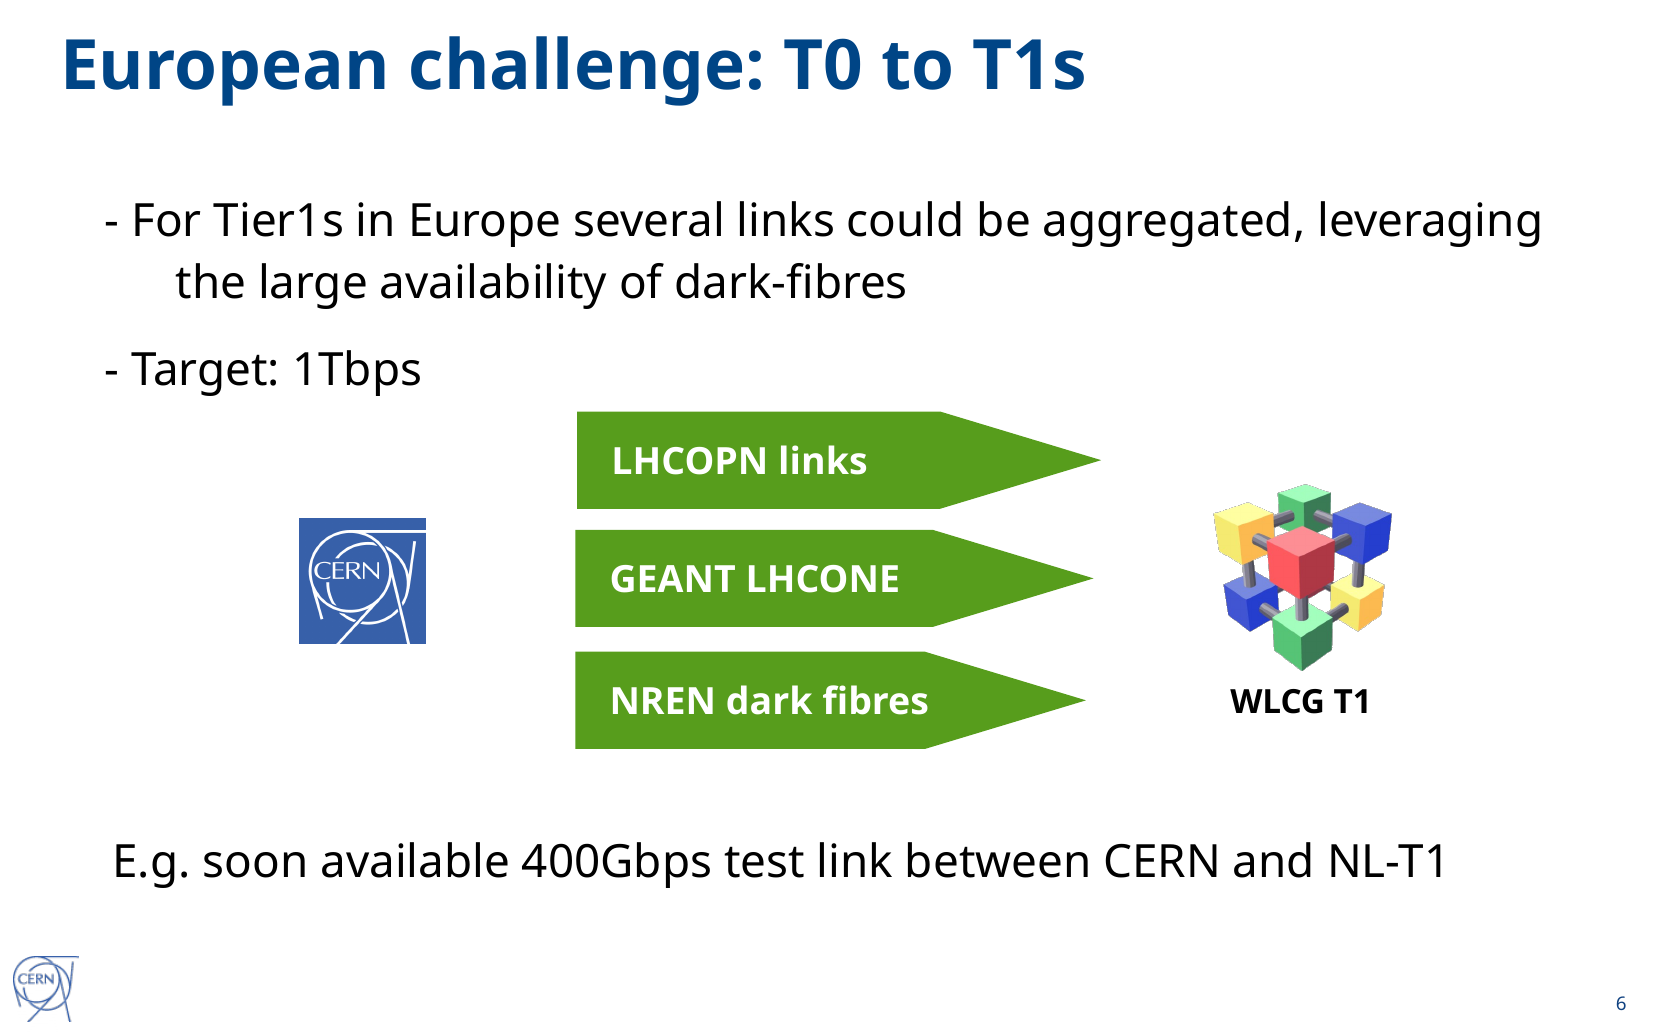

# European challenge: T0 to T1s
- For Tier1s in Europe several links could be aggregated, leveraging the large availability of dark-fibres
- Target: 1Tbps
 LHCOPN links
 GEANT LHCONE
 NREN dark fibres
WLCG T1
E.g. soon available 400Gbps test link between CERN and NL-T1